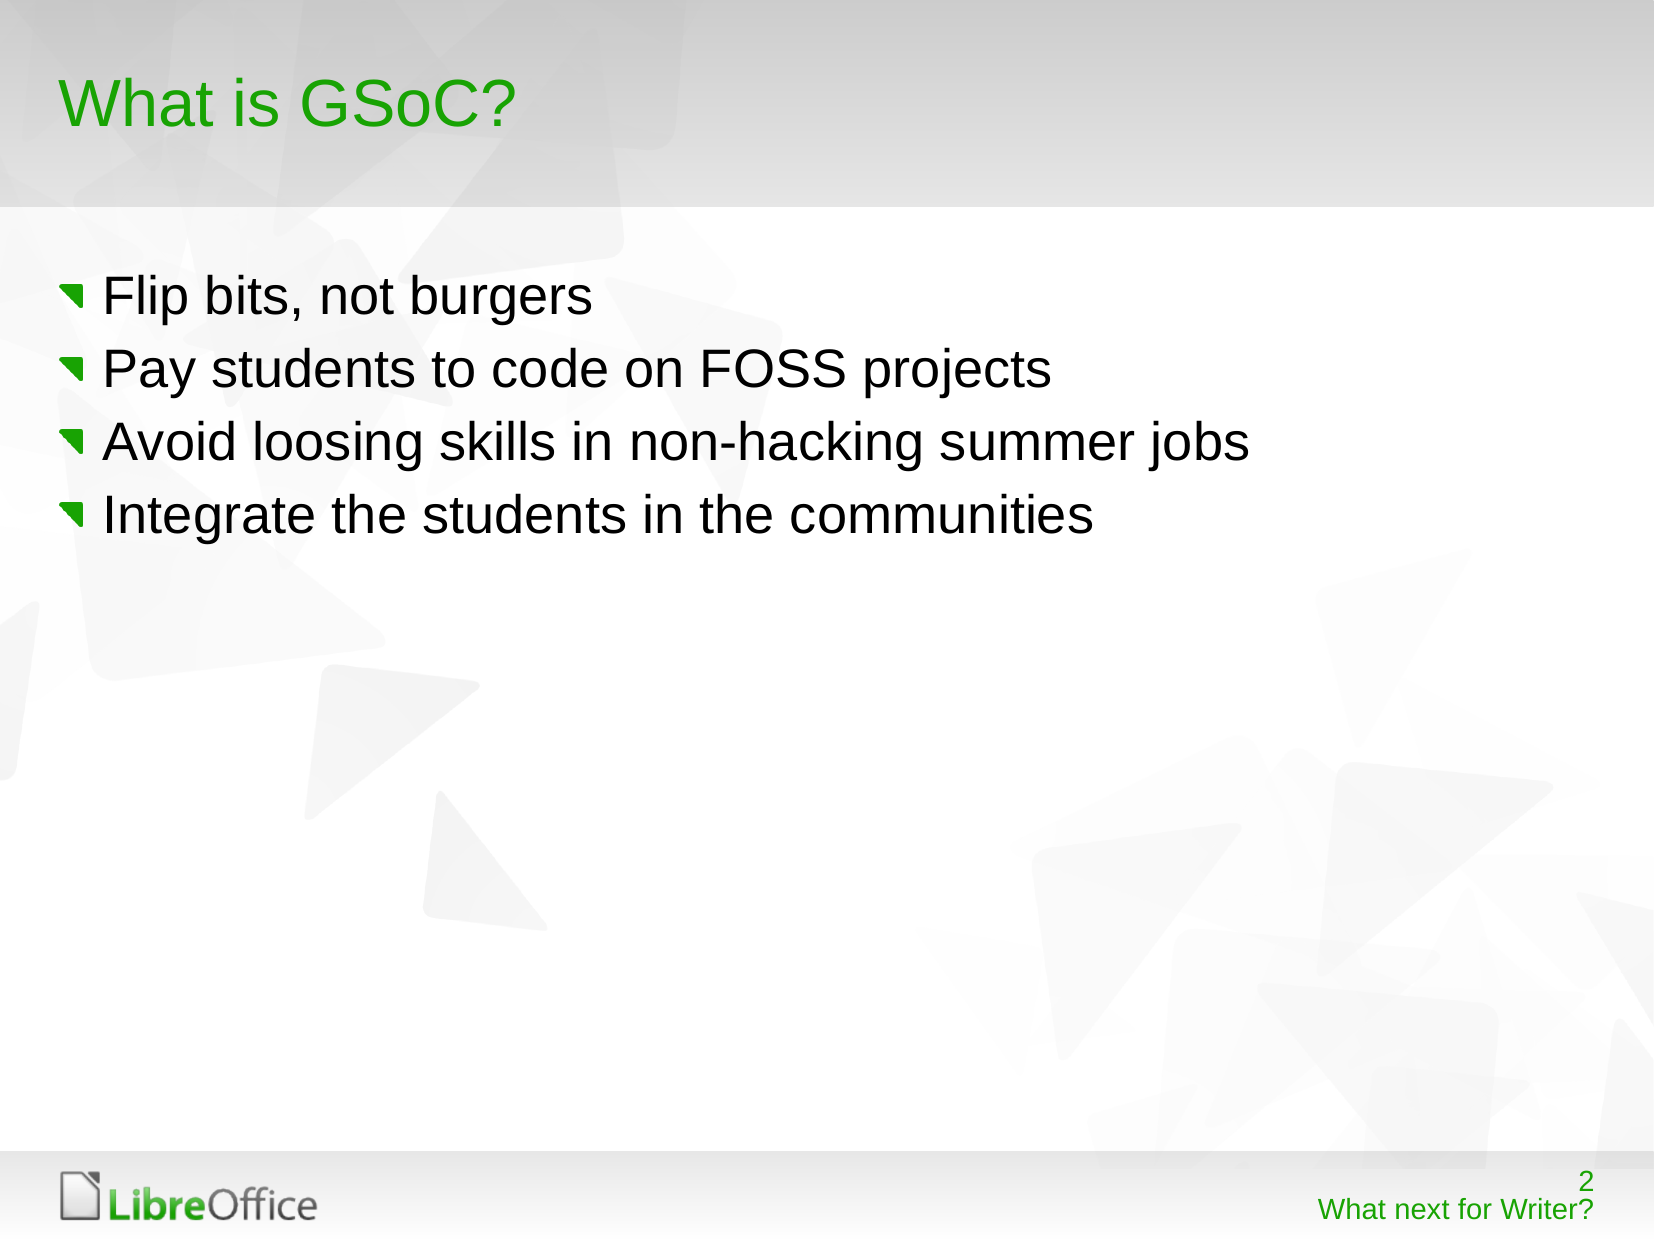

# What is GSoC?
Flip bits, not burgers
Pay students to code on FOSS projects
Avoid loosing skills in non-hacking summer jobs
Integrate the students in the communities
2
What next for Writer?